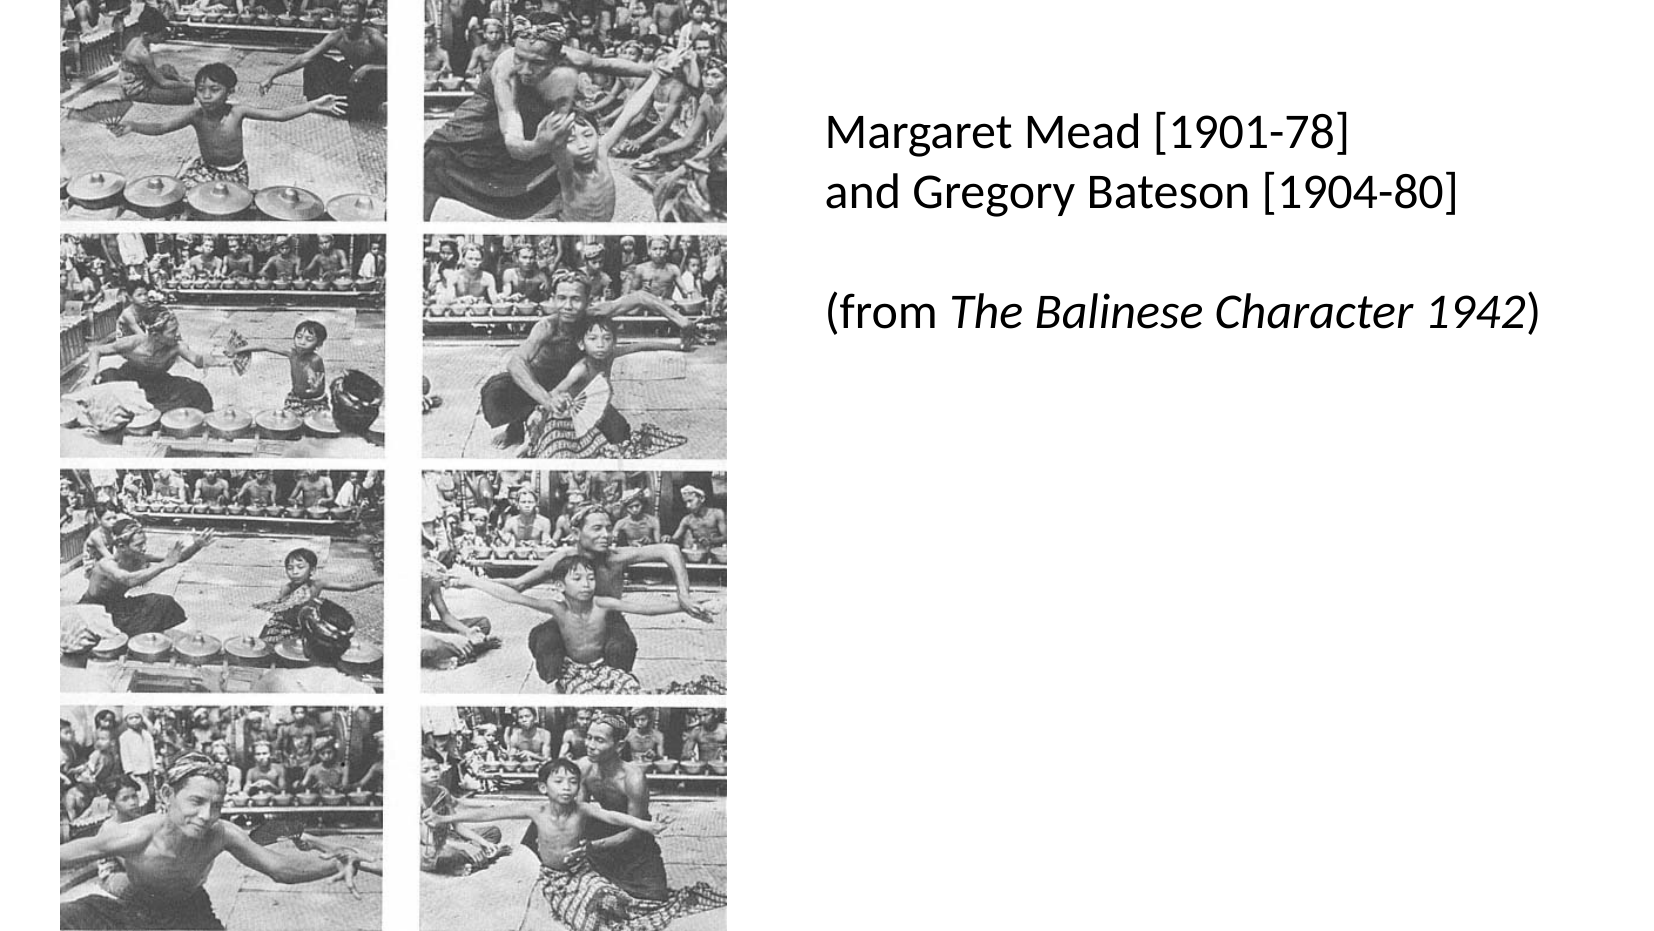

Margaret Mead [1901-78]
and Gregory Bateson [1904-80]
(from The Balinese Character 1942)